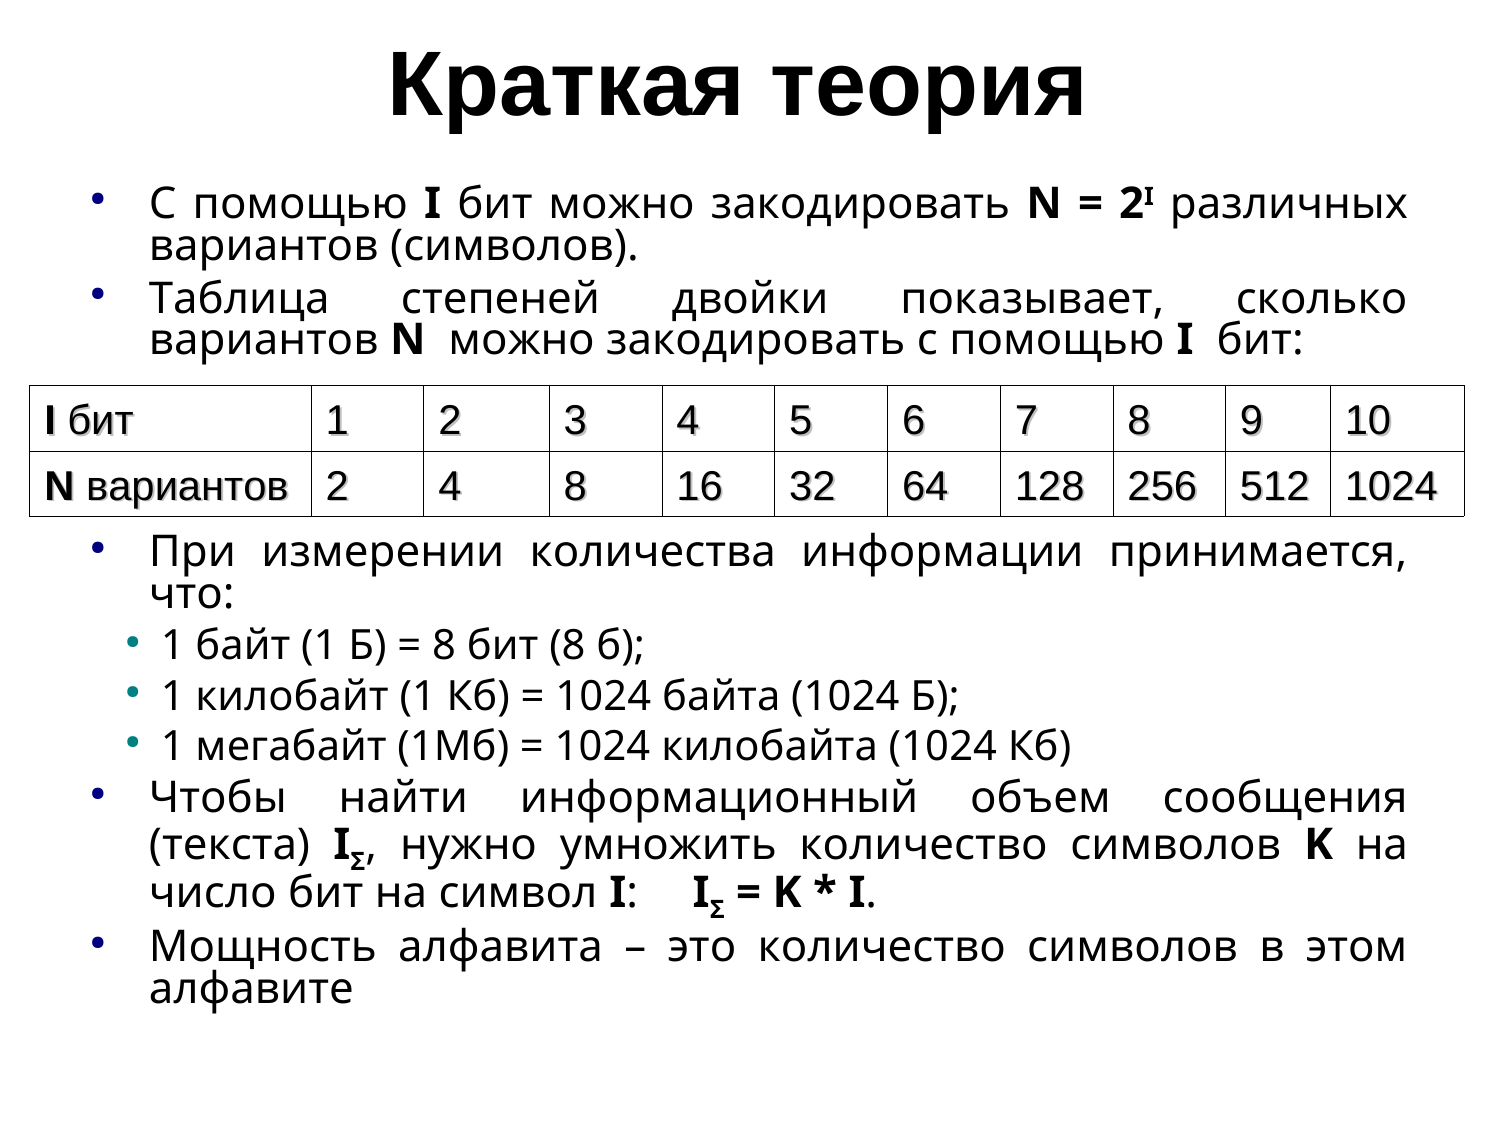

# Краткая теория
C помощью I бит можно закодировать N = 2I различных вариантов (символов).
Таблица степеней двойки показывает, сколько вариантов N можно закодировать с помощью I бит:
При измерении количества информации принимается, что:
1 байт (1 Б) = 8 бит (8 б);
1 килобайт (1 Кб) = 1024 байта (1024 Б);
1 мегабайт (1Мб) = 1024 килобайта (1024 Кб)
Чтобы найти информационный объем сообщения (текста) IΣ, нужно умножить количество символов K на число бит на символ I: 	IΣ = K * I.
Мощность алфавита – это количество символов в этом алфавите
| I бит | 1 | 2 | 3 | 4 | 5 | 6 | 7 | 8 | 9 | 10 |
| --- | --- | --- | --- | --- | --- | --- | --- | --- | --- | --- |
| N вариантов | 2 | 4 | 8 | 16 | 32 | 64 | 128 | 256 | 512 | 1024 |